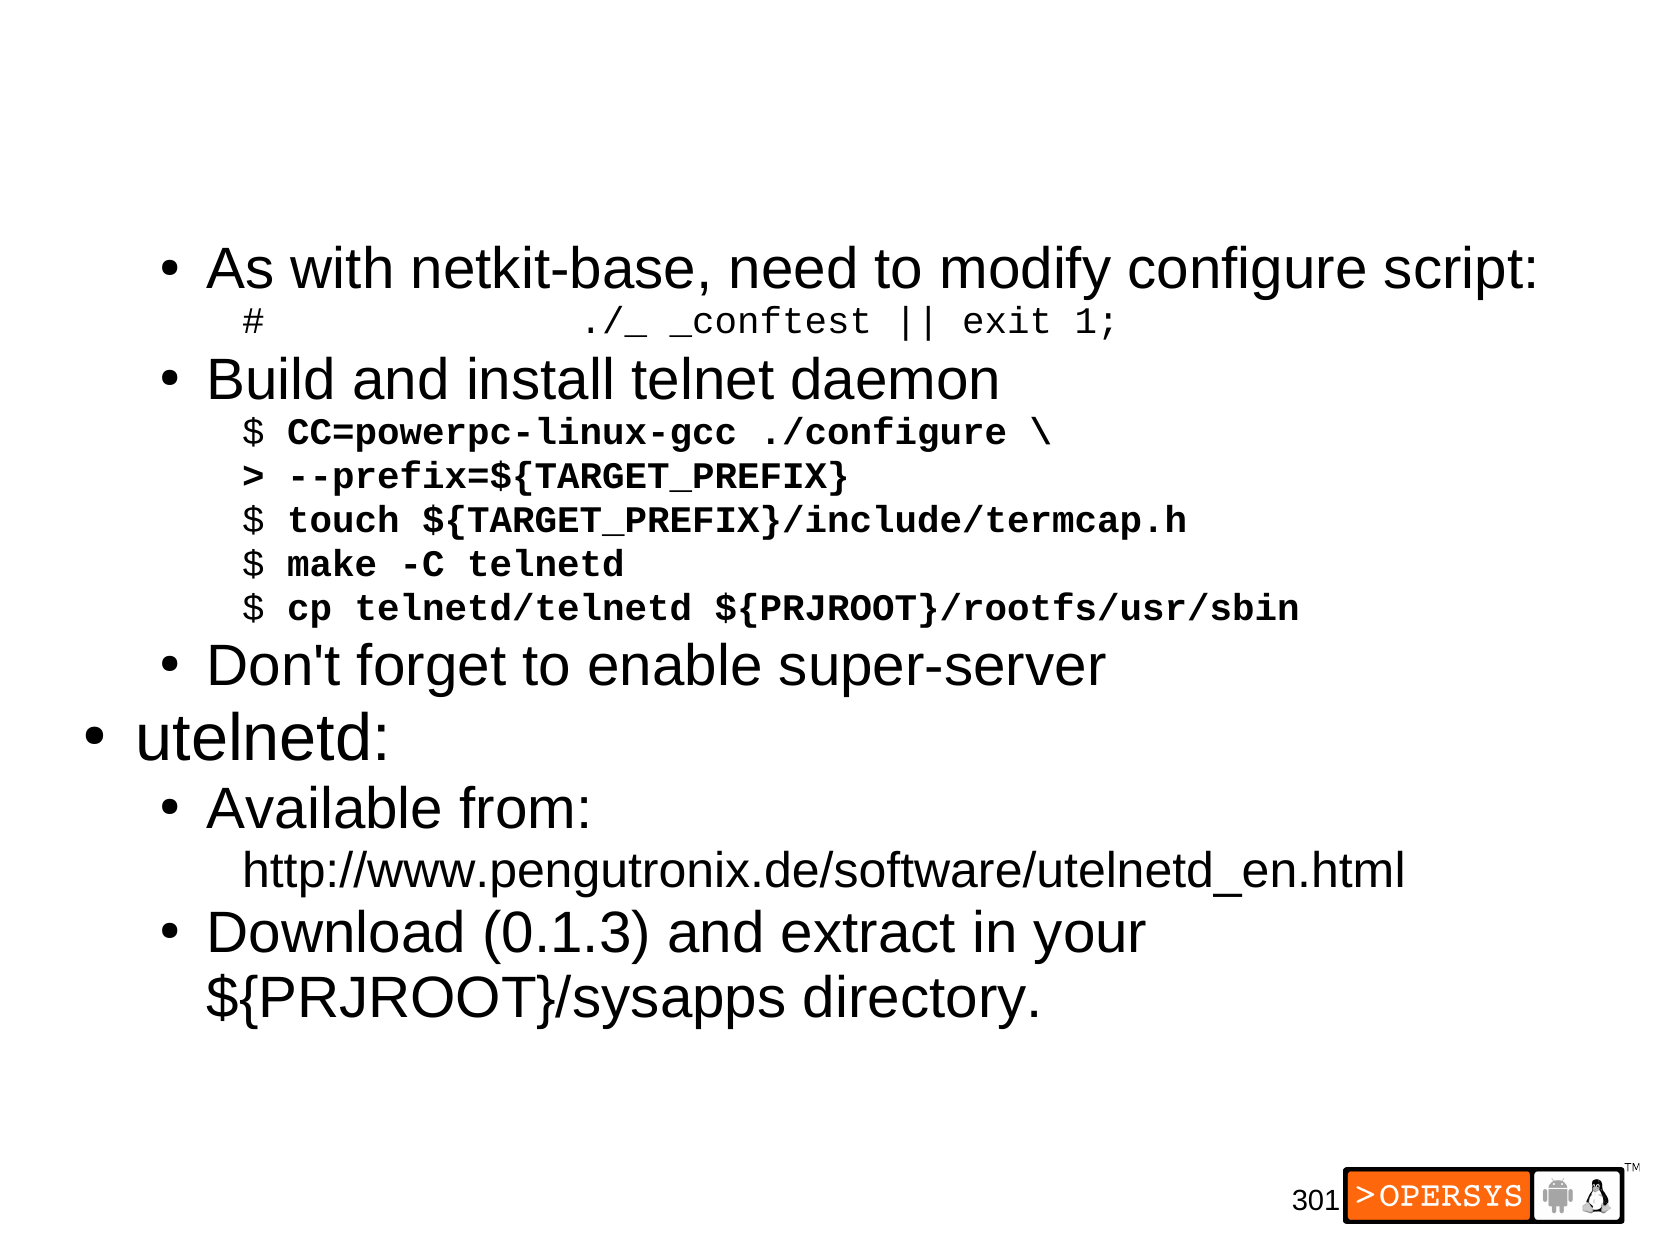

# As with netkit-base, need to modify configure script:
# ./_ _conftest || exit 1;
Build and install telnet daemon
$ CC=powerpc-linux-gcc ./configure \
> --prefix=${TARGET_PREFIX}
$ touch ${TARGET_PREFIX}/include/termcap.h
$ make -C telnetd
$ cp telnetd/telnetd ${PRJROOT}/rootfs/usr/sbin
Don't forget to enable super-server
utelnetd:
Available from:
http://www.pengutronix.de/software/utelnetd_en.html
Download (0.1.3) and extract in your ${PRJROOT}/sysapps directory.